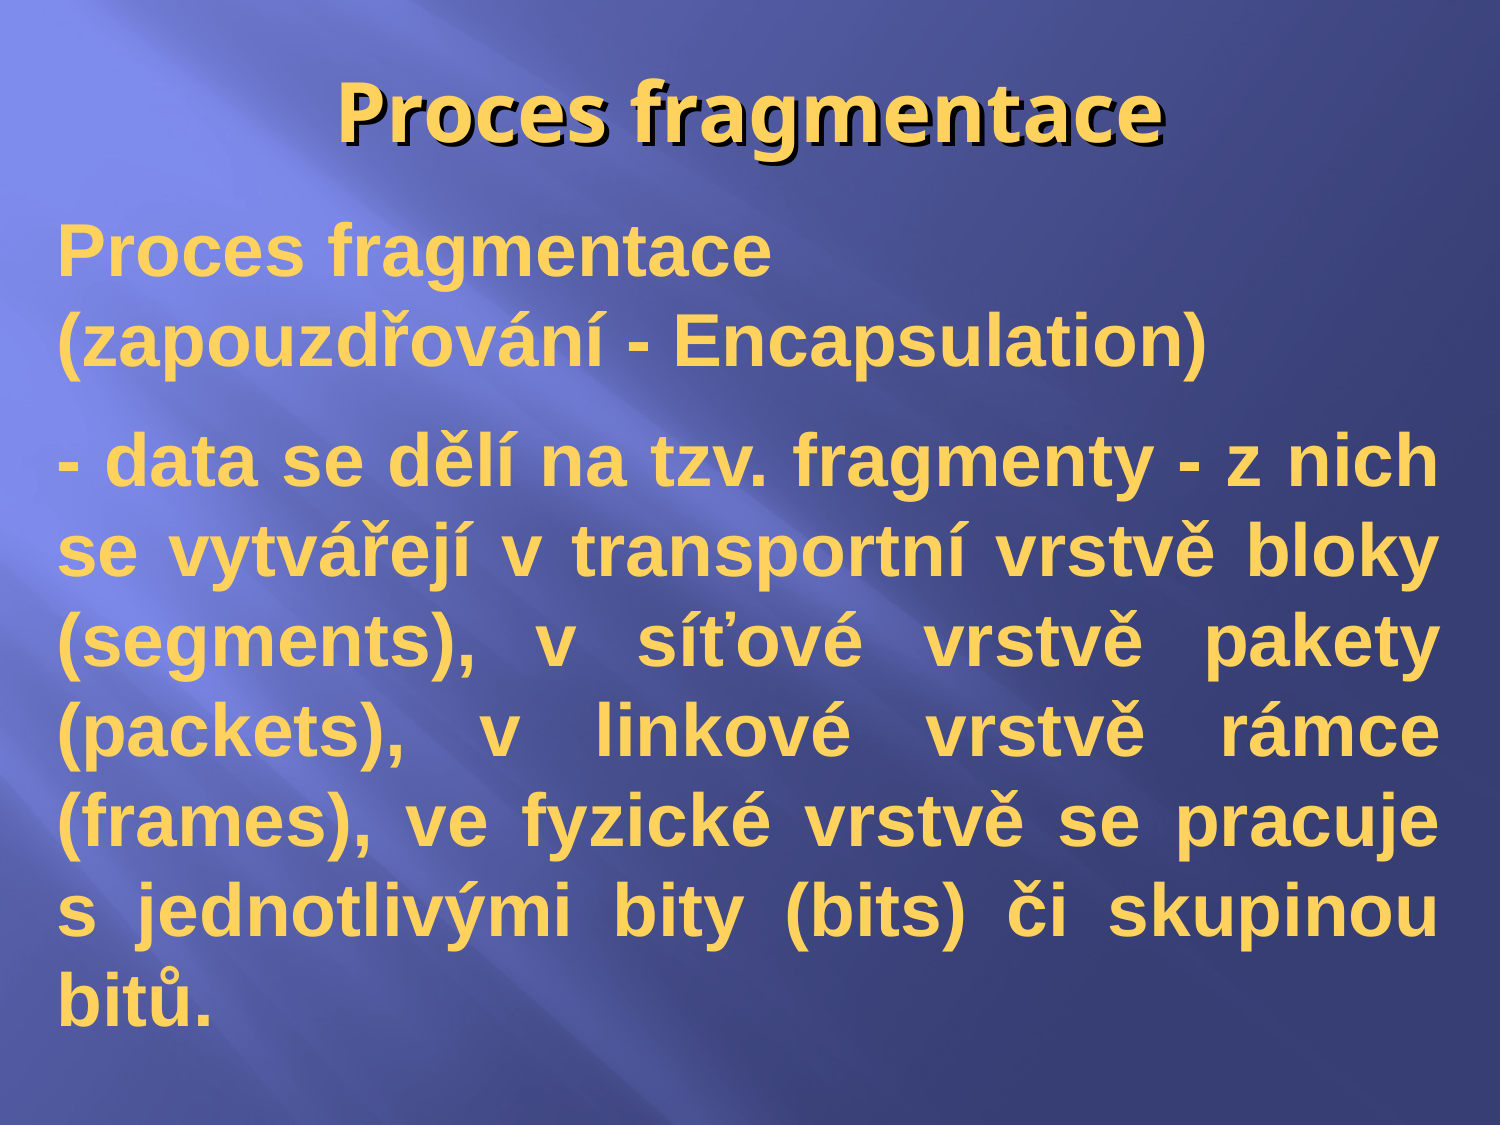

# Proces fragmentace
Proces fragmentace
(zapouzdřování - Encapsulation)
- data se dělí na tzv. fragmenty - z nich se vytvářejí v transportní vrstvě bloky (segments), v síťové vrstvě pakety (packets), v linkové vrstvě rámce (frames), ve fyzické vrstvě se pracuje s jednotlivými bity (bits) či skupinou bitů.